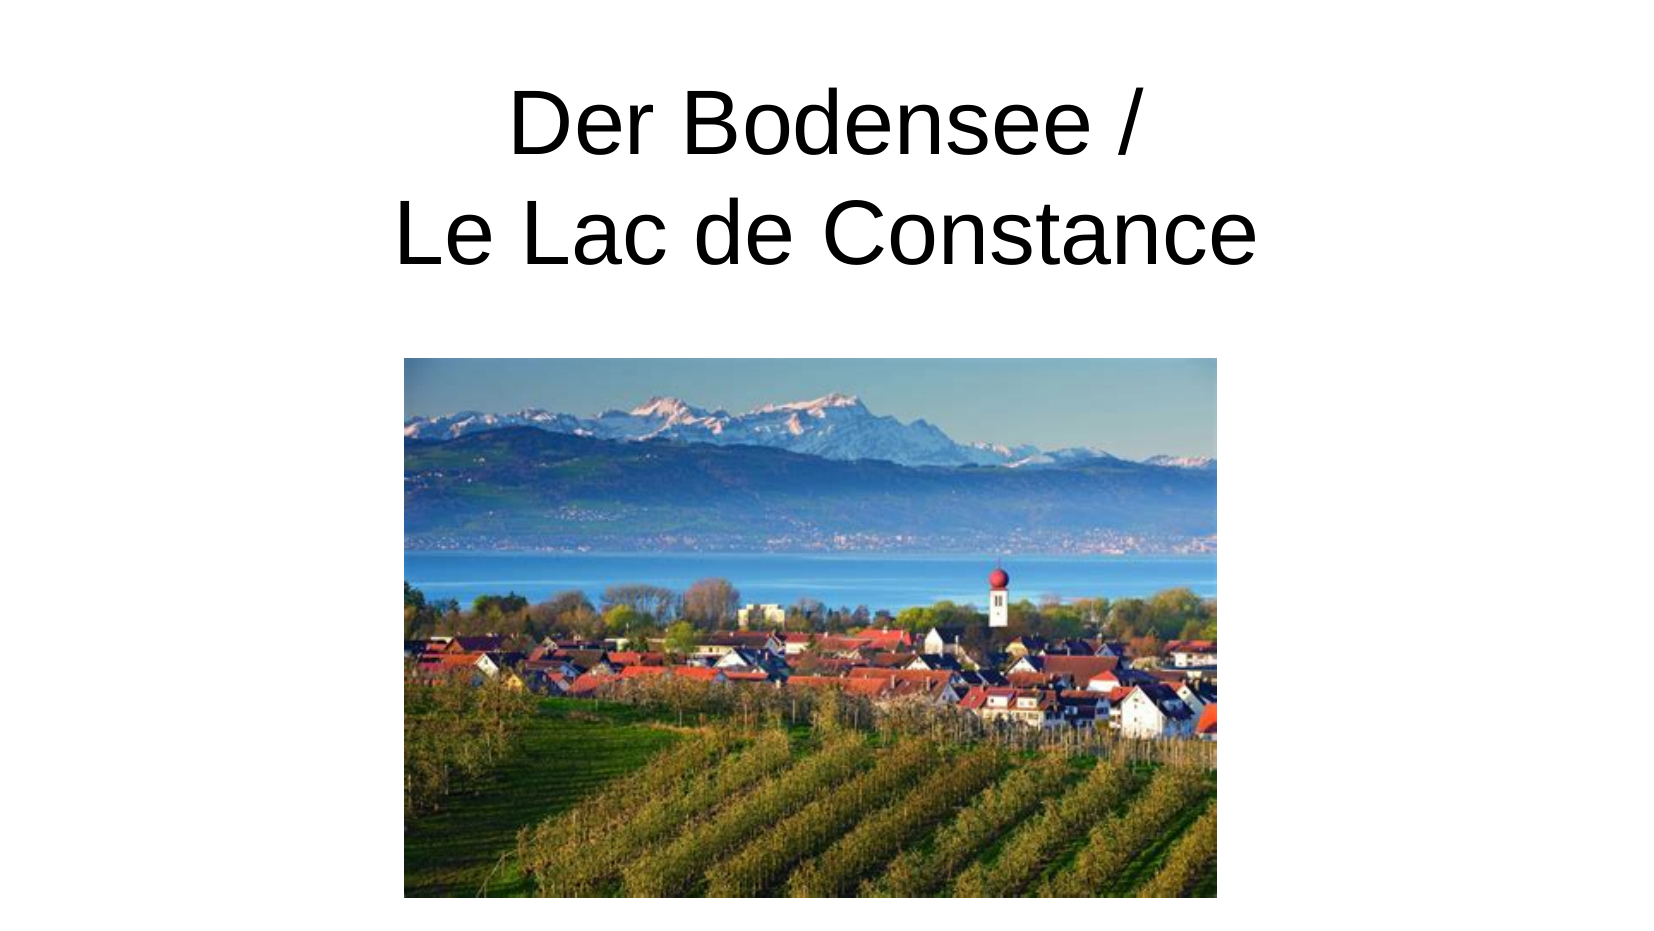

# Der Bodensee / Le Lac de Constance